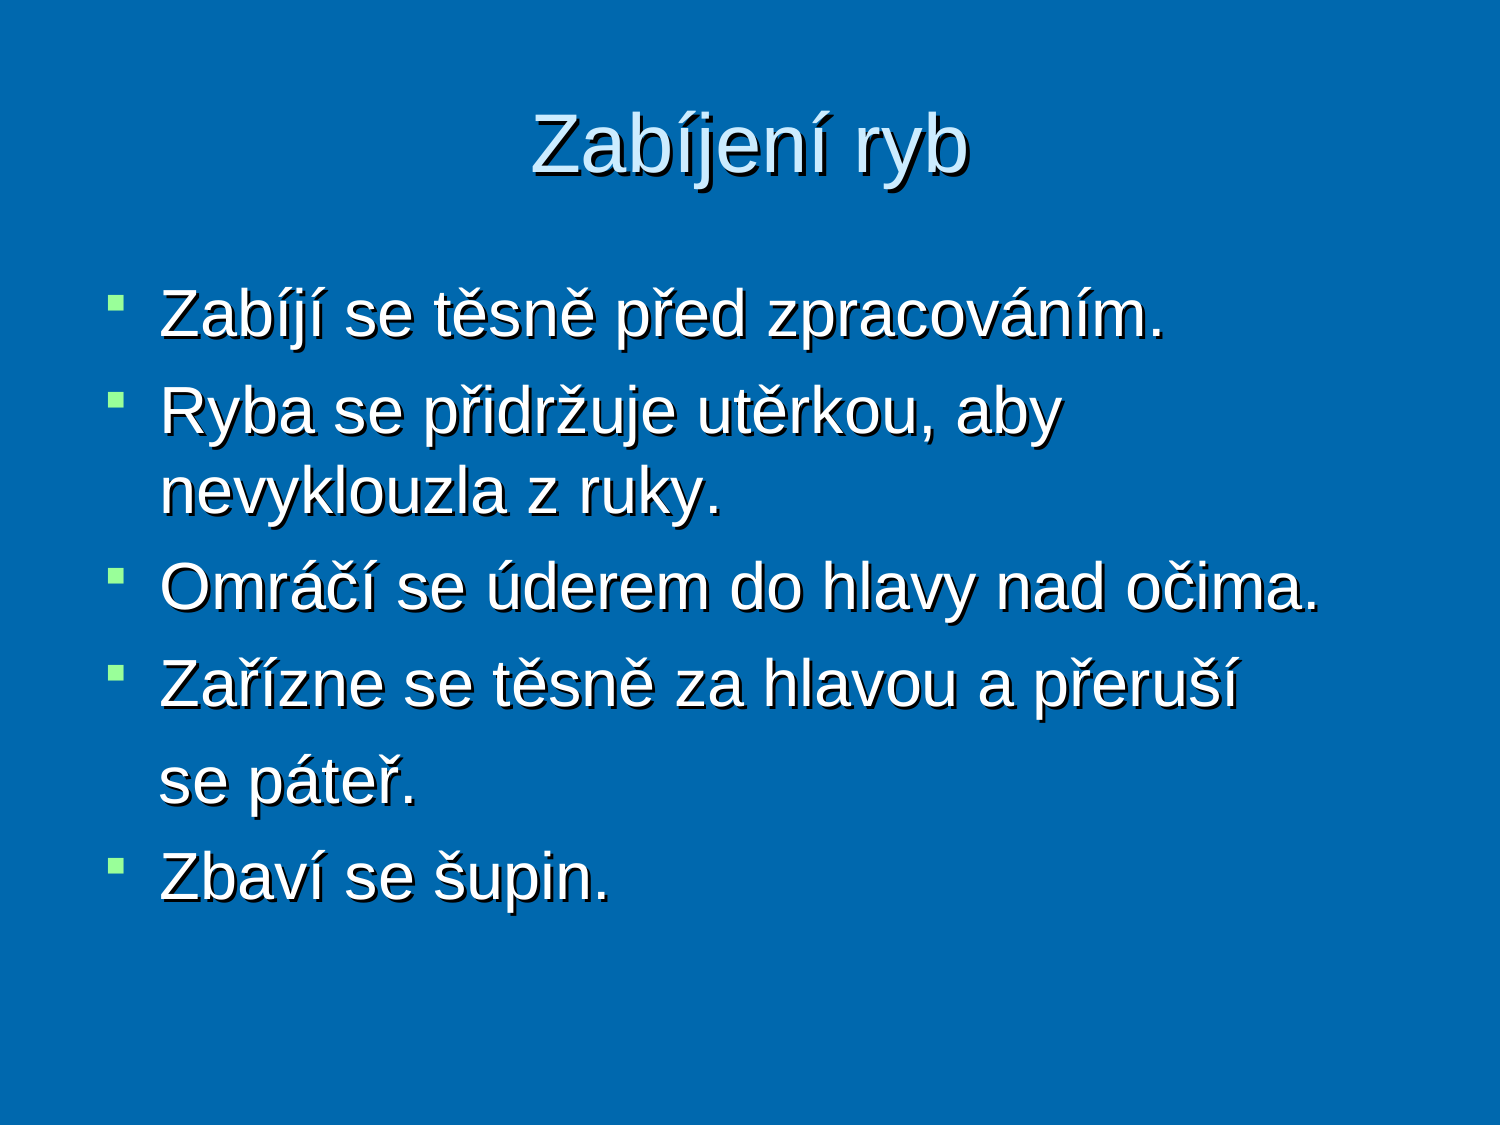

# Zabíjení ryb
Zabíjí se těsně před zpracováním.
Ryba se přidržuje utěrkou, aby nevyklouzla z ruky.
Omráčí se úderem do hlavy nad očima.
Zařízne se těsně za hlavou a přeruší
 se páteř.
Zbaví se šupin.